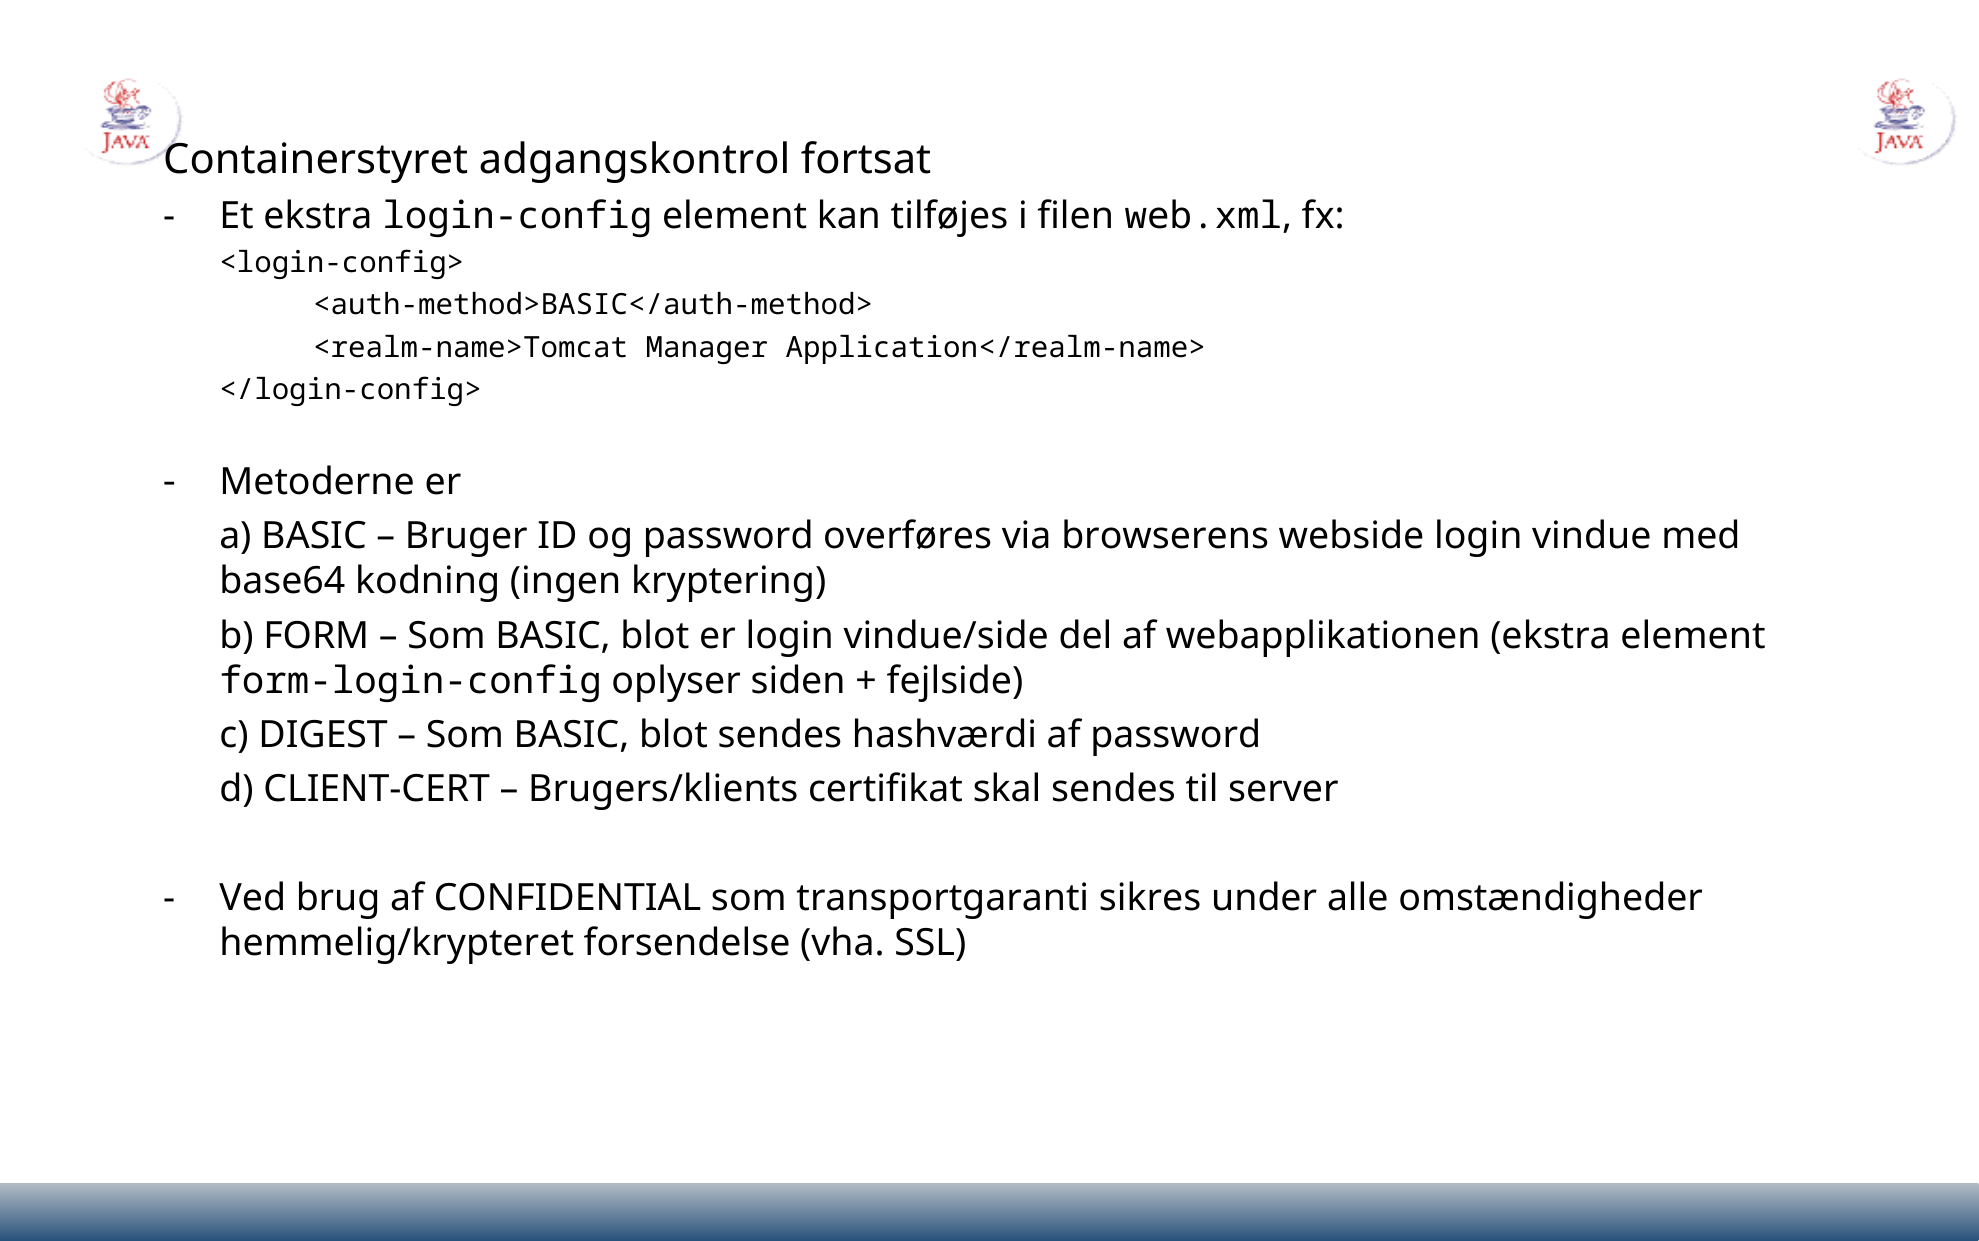

#
Containerstyret adgangskontrol fortsat
-	Et ekstra login-config element kan tilføjes i filen web.xml, fx:
	<login-config>
 	<auth-method>BASIC</auth-method>
 	<realm-name>Tomcat Manager Application</realm-name>
	</login-config>
Metoderne er
	a) BASIC – Bruger ID og password overføres via browserens webside login vindue med base64 kodning (ingen kryptering)
	b) FORM – Som BASIC, blot er login vindue/side del af webapplikationen (ekstra element form-login-config oplyser siden + fejlside)
	c) DIGEST – Som BASIC, blot sendes hashværdi af password
	d) CLIENT-CERT – Brugers/klients certifikat skal sendes til server
-	Ved brug af CONFIDENTIAL som transportgaranti sikres under alle omstændigheder hemmelig/krypteret forsendelse (vha. SSL)